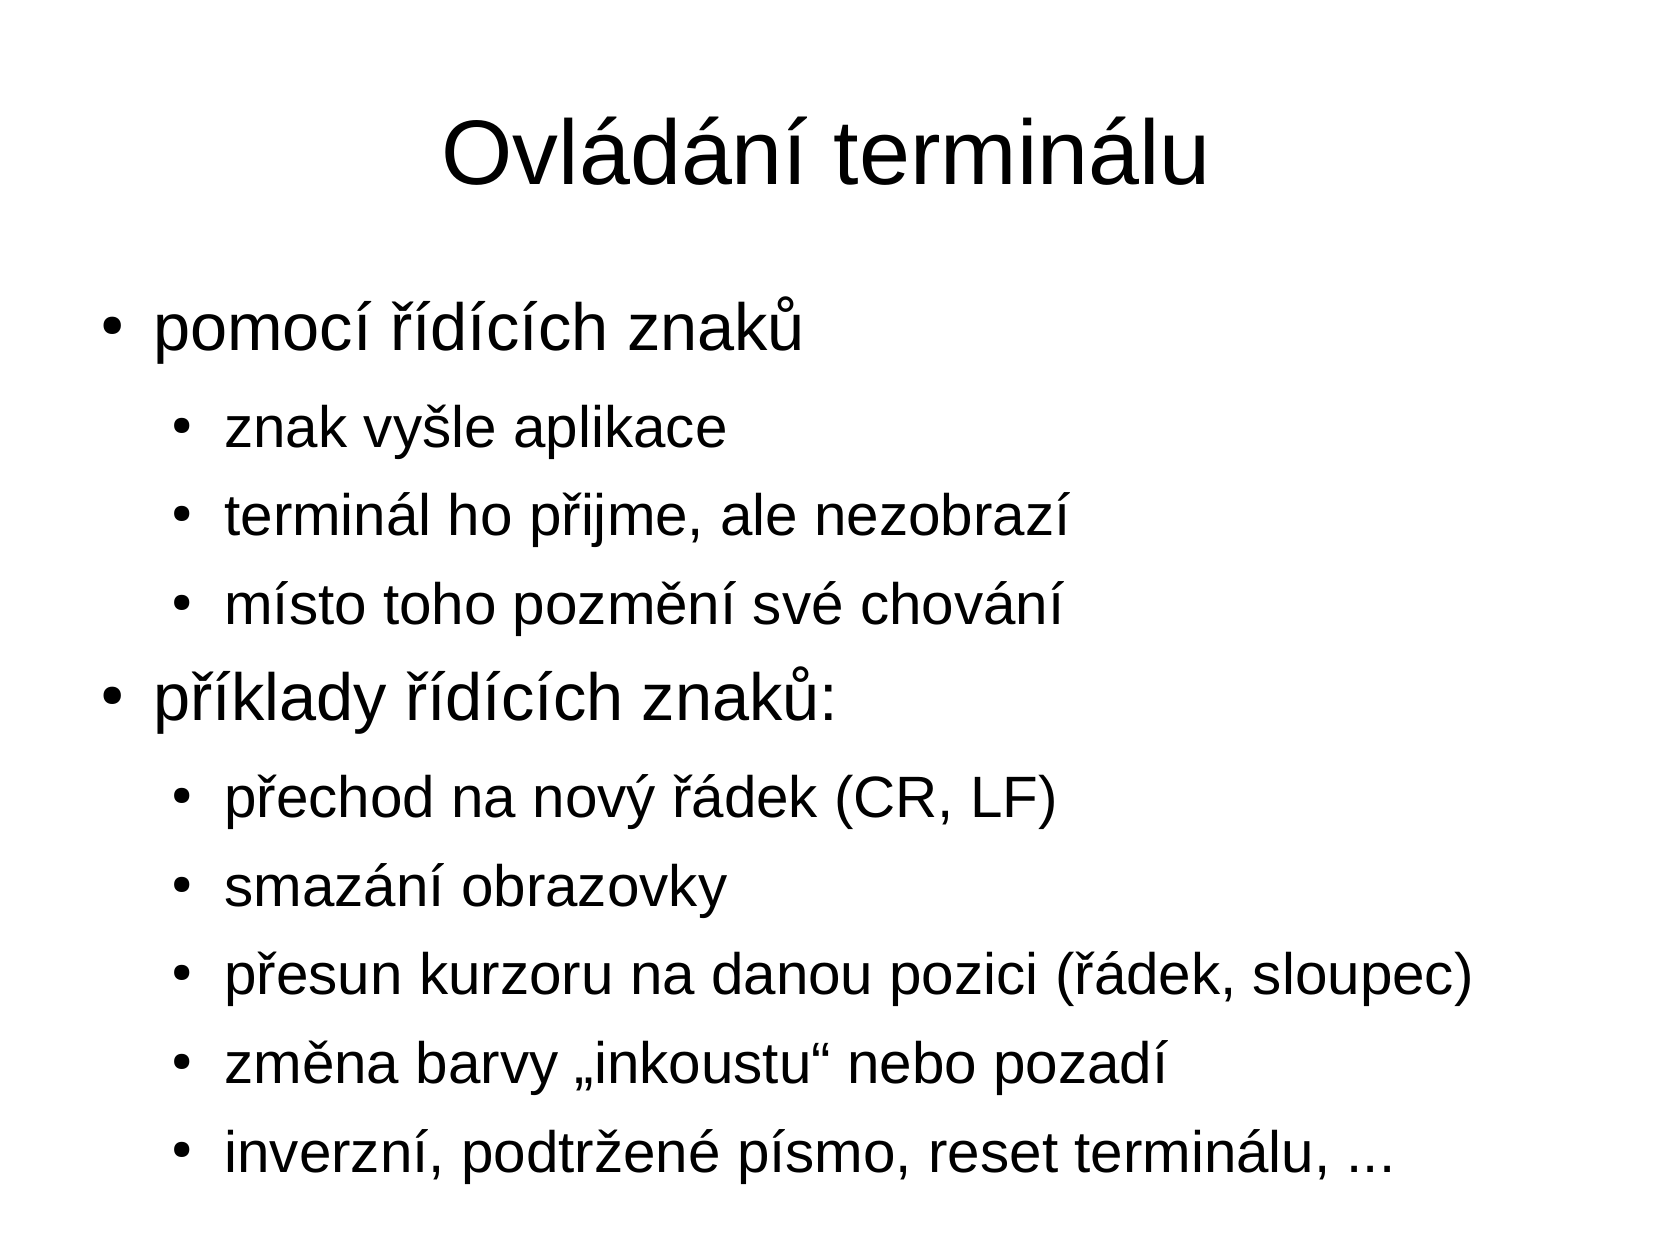

# Ovládání terminálu
pomocí řídících znaků
znak vyšle aplikace
terminál ho přijme, ale nezobrazí
místo toho pozmění své chování
příklady řídících znaků:
přechod na nový řádek (CR, LF)
smazání obrazovky
přesun kurzoru na danou pozici (řádek, sloupec)
změna barvy „inkoustu“ nebo pozadí
inverzní, podtržené písmo, reset terminálu, ...